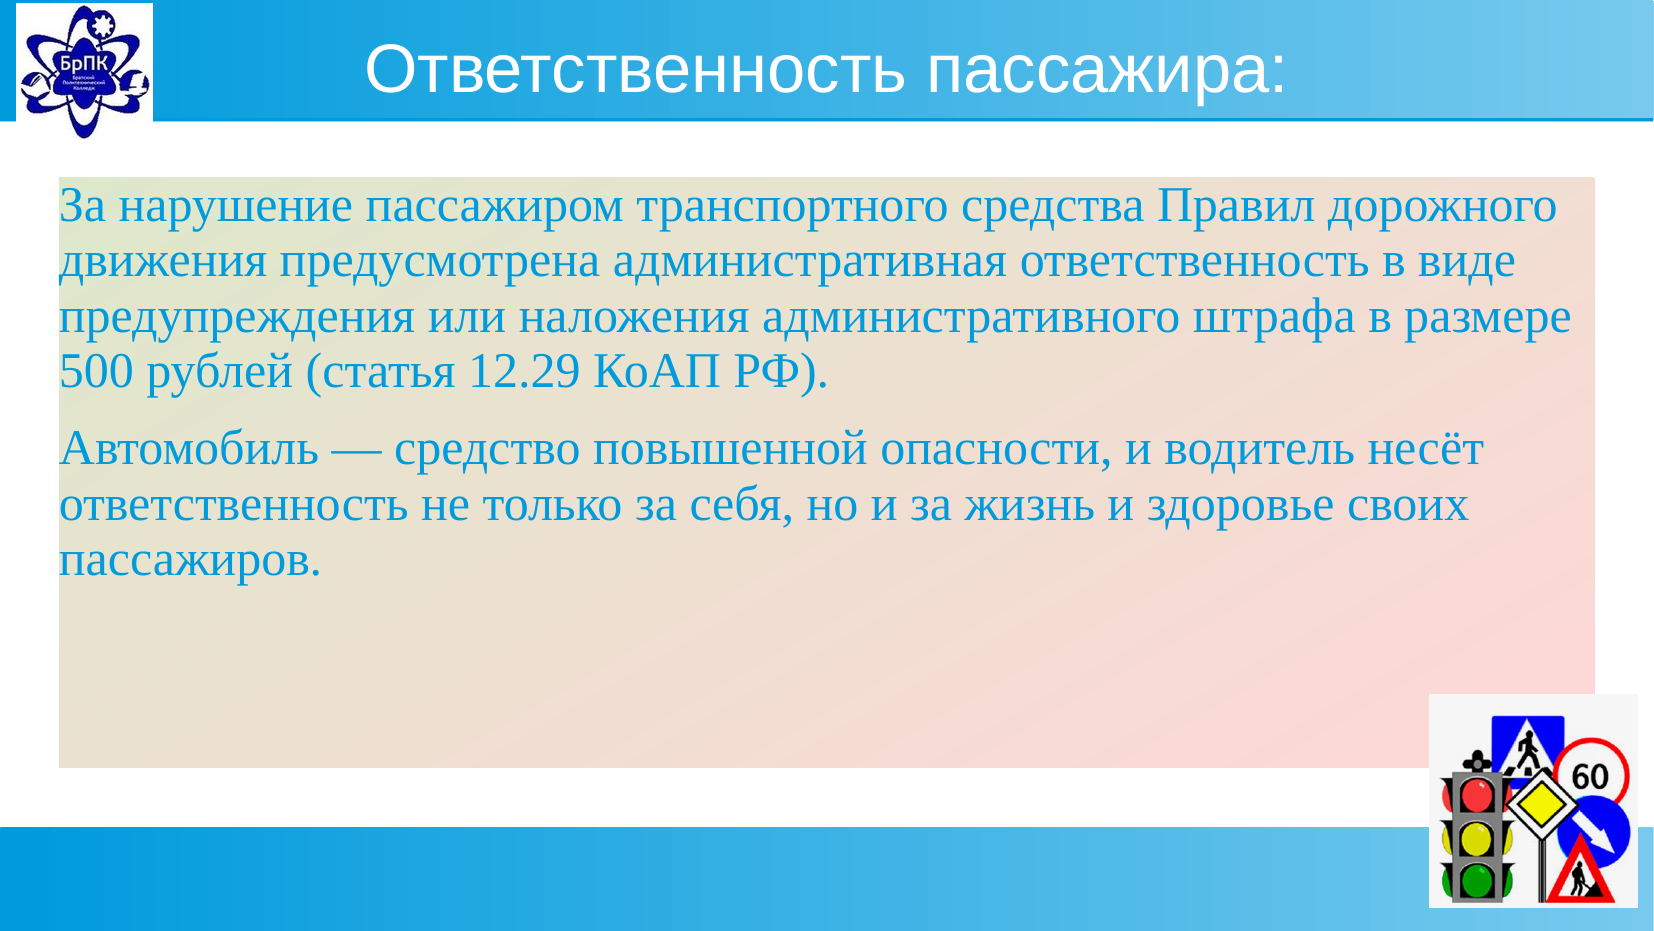

# Ответственность пассажира:
За нарушение пассажиром транспортного средства Правил дорожного движения предусмотрена административная ответственность в виде предупреждения или наложения административного штрафа в размере 500 рублей (статья 12.29 КоАП РФ).
Автомобиль — средство повышенной опасности, и водитель несёт ответственность не только за себя, но и за жизнь и здоровье своих пассажиров.
24